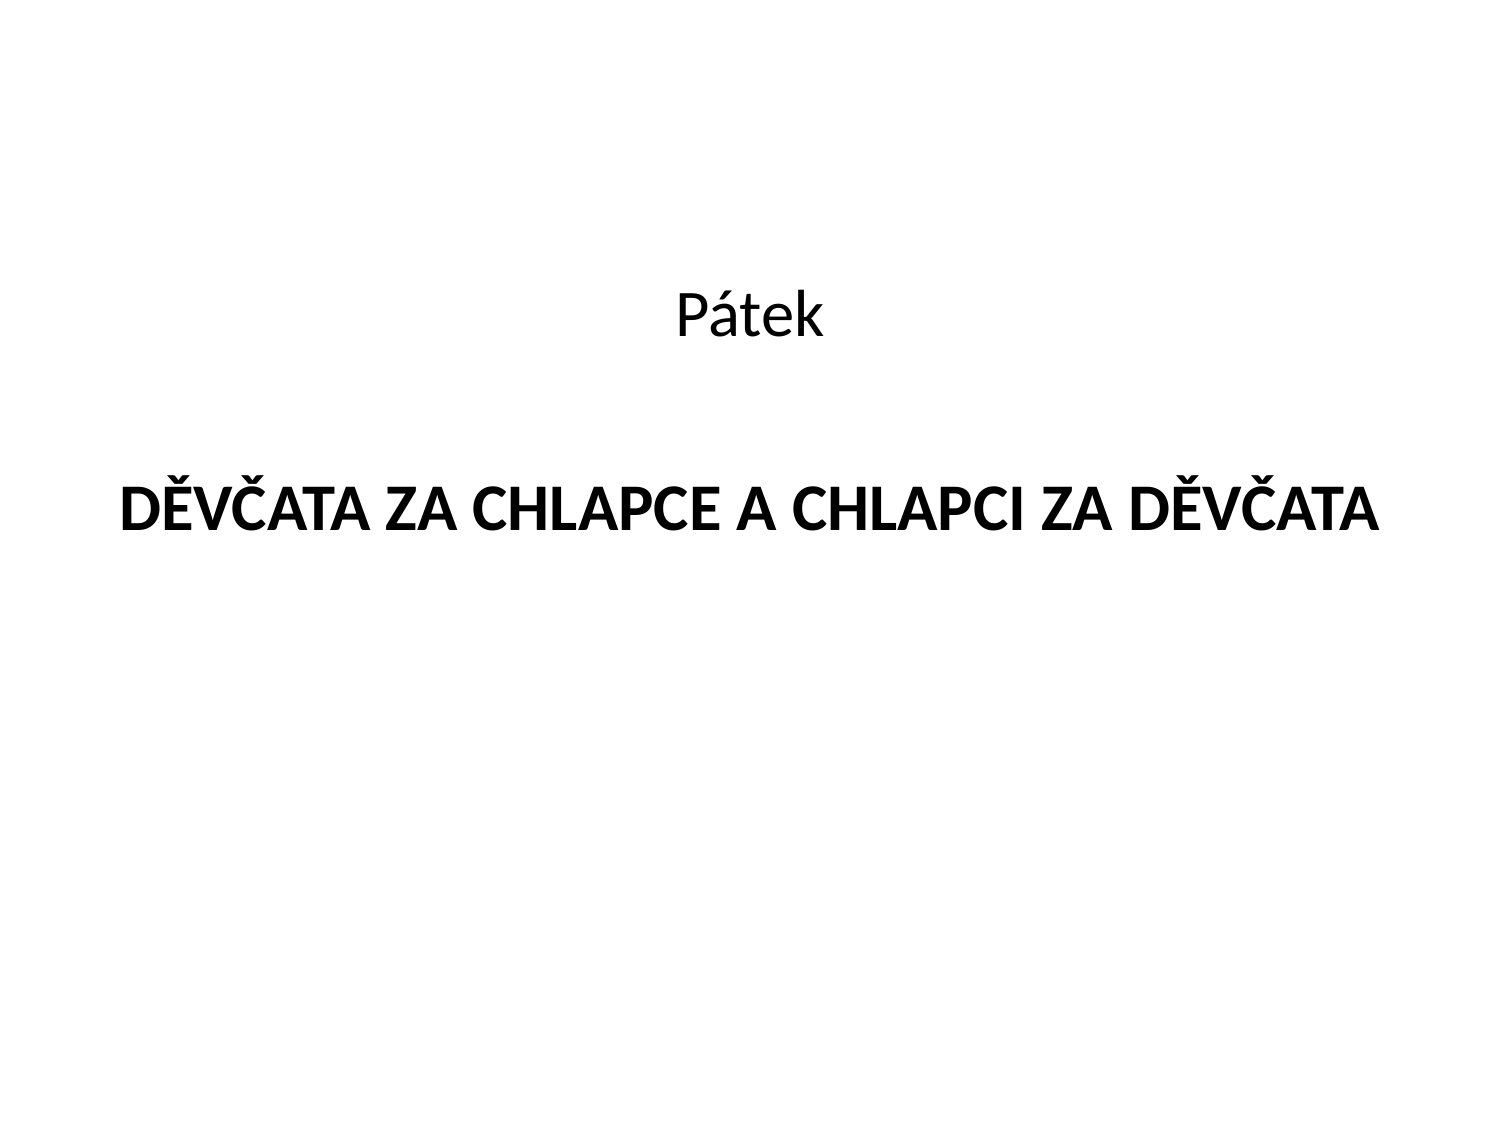

#
Pátek
DĚVČATA ZA CHLAPCE A CHLAPCI ZA DĚVČATA